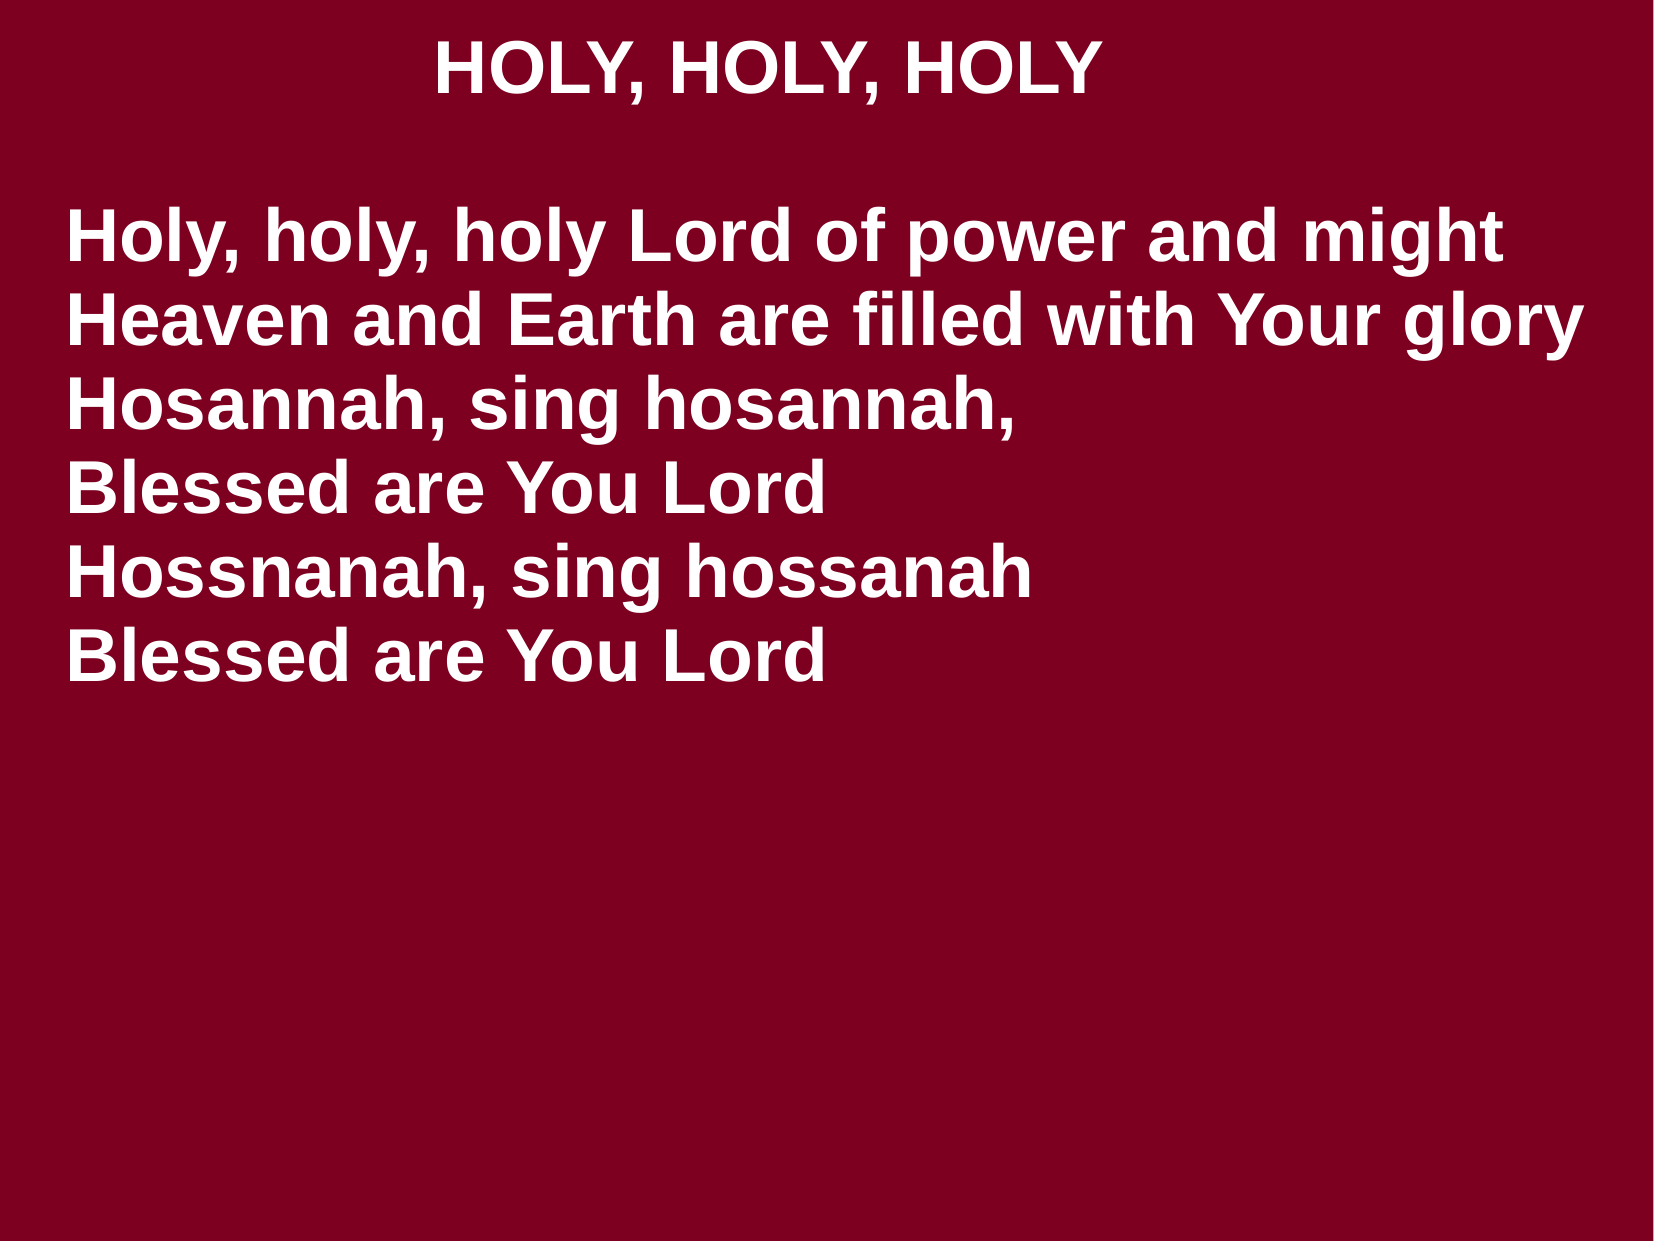

#
						HOLY, HOLY, HOLY
	Holy, holy, holy Lord of power and might
	Heaven and Earth are filled with Your glory
	Hosannah, sing hosannah,
	Blessed are You Lord
	Hossnanah, sing hossanah
	Blessed are You Lord